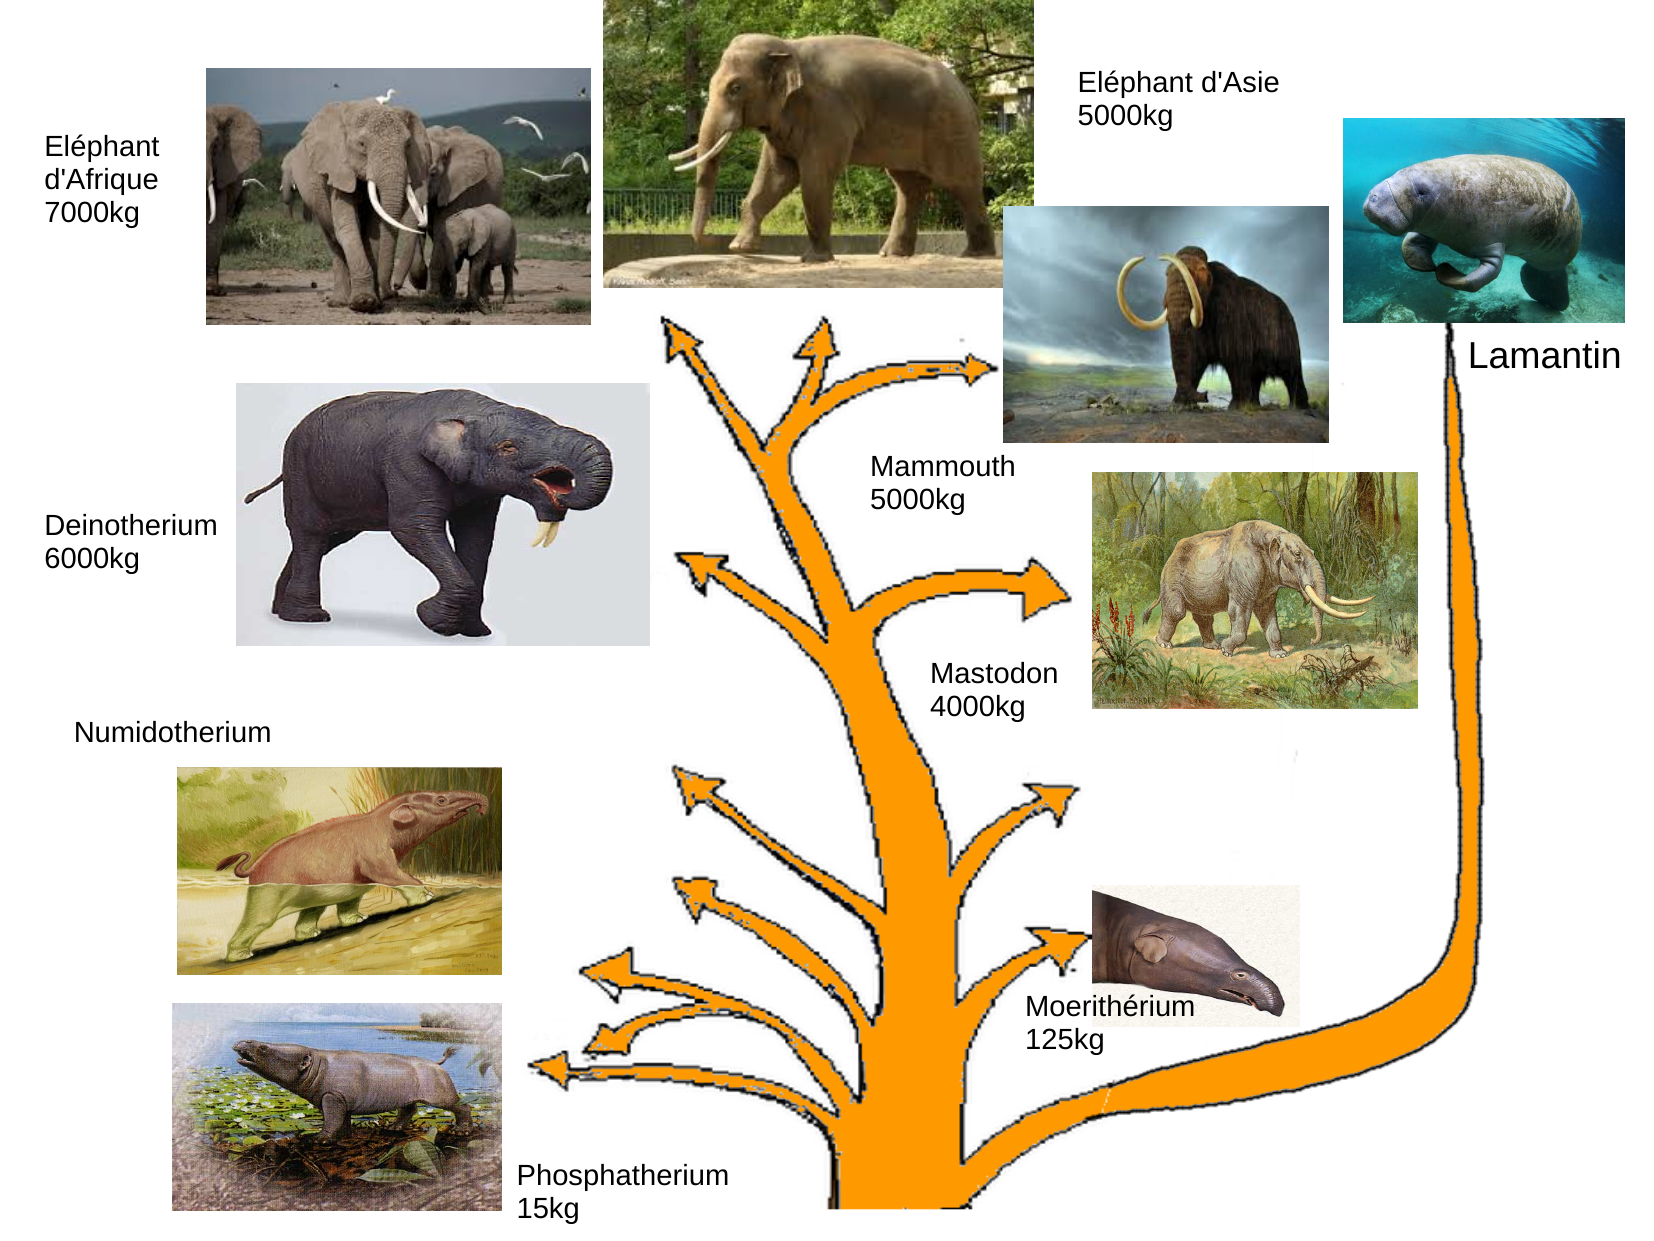

Eléphant d'Asie
5000kg
Eléphant
d'Afrique
7000kg
Lamantin
Mammouth
5000kg
Deinotherium
6000kg
Mastodon
4000kg
Numidotherium
Moerithérium
125kg
Phosphatherium
15kg